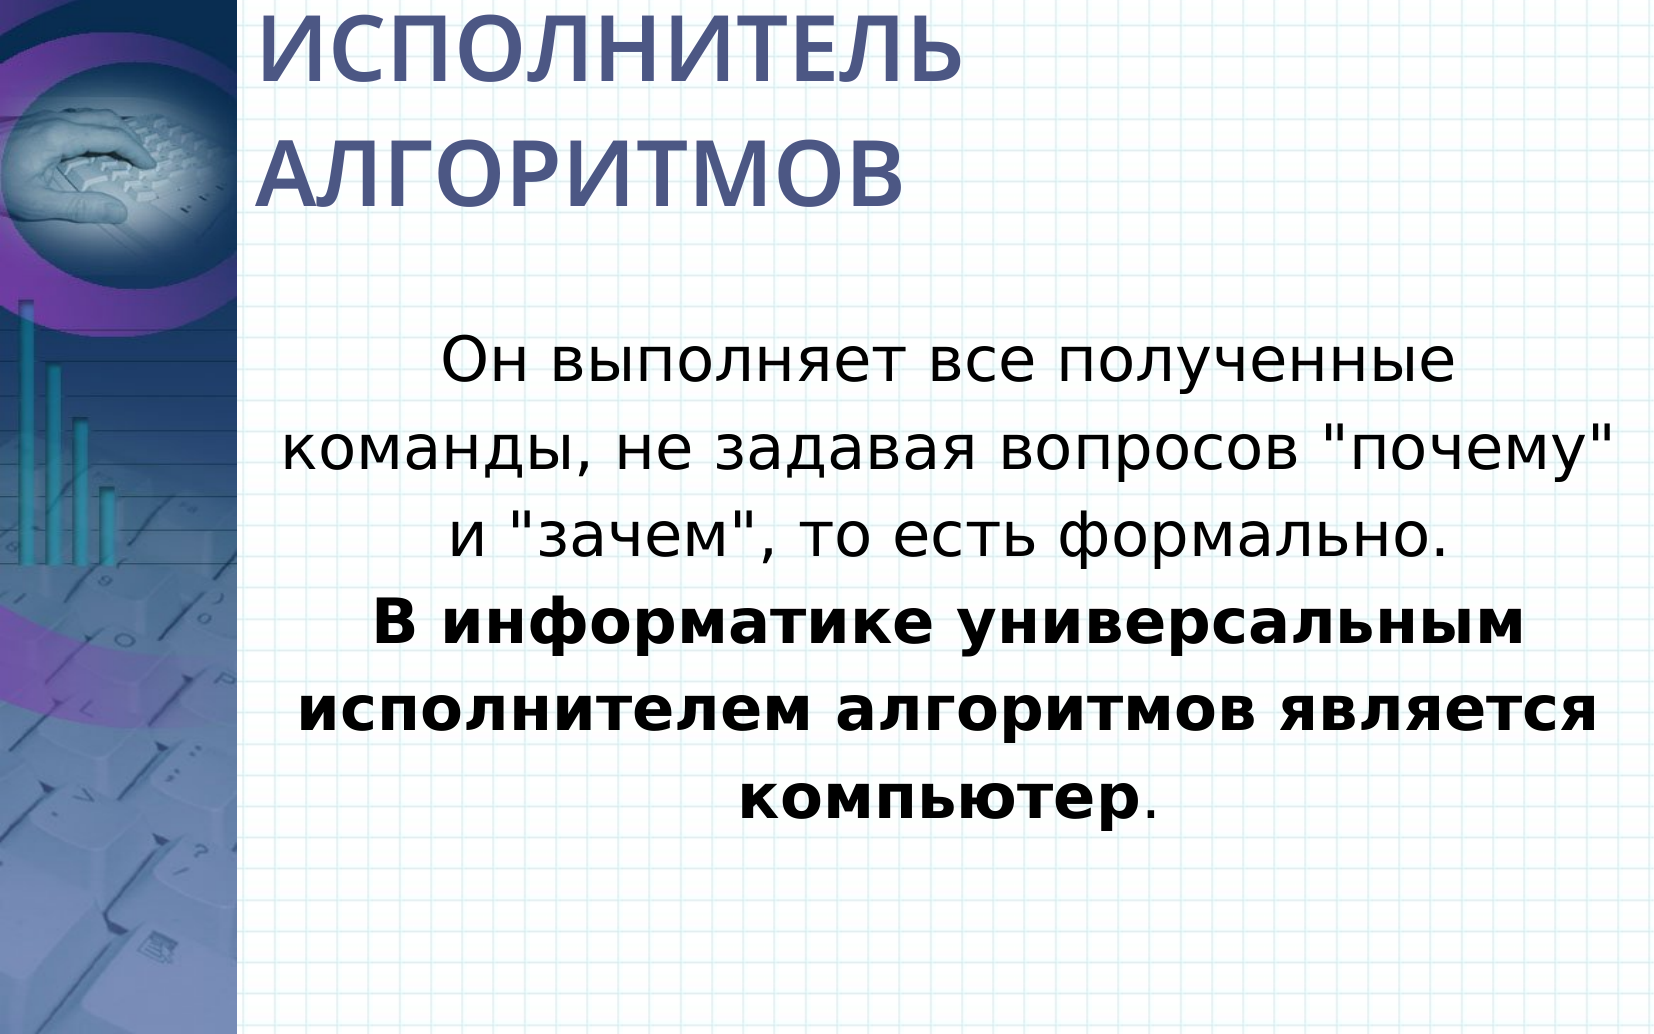

# ИСПОЛНИТЕЛЬ АЛГОРИТМОВ
Он выполняет все полученные команды, не задавая вопросов "почему" и "зачем", то есть формально.
В информатике универсальным исполнителем алгоритмов является компьютер.